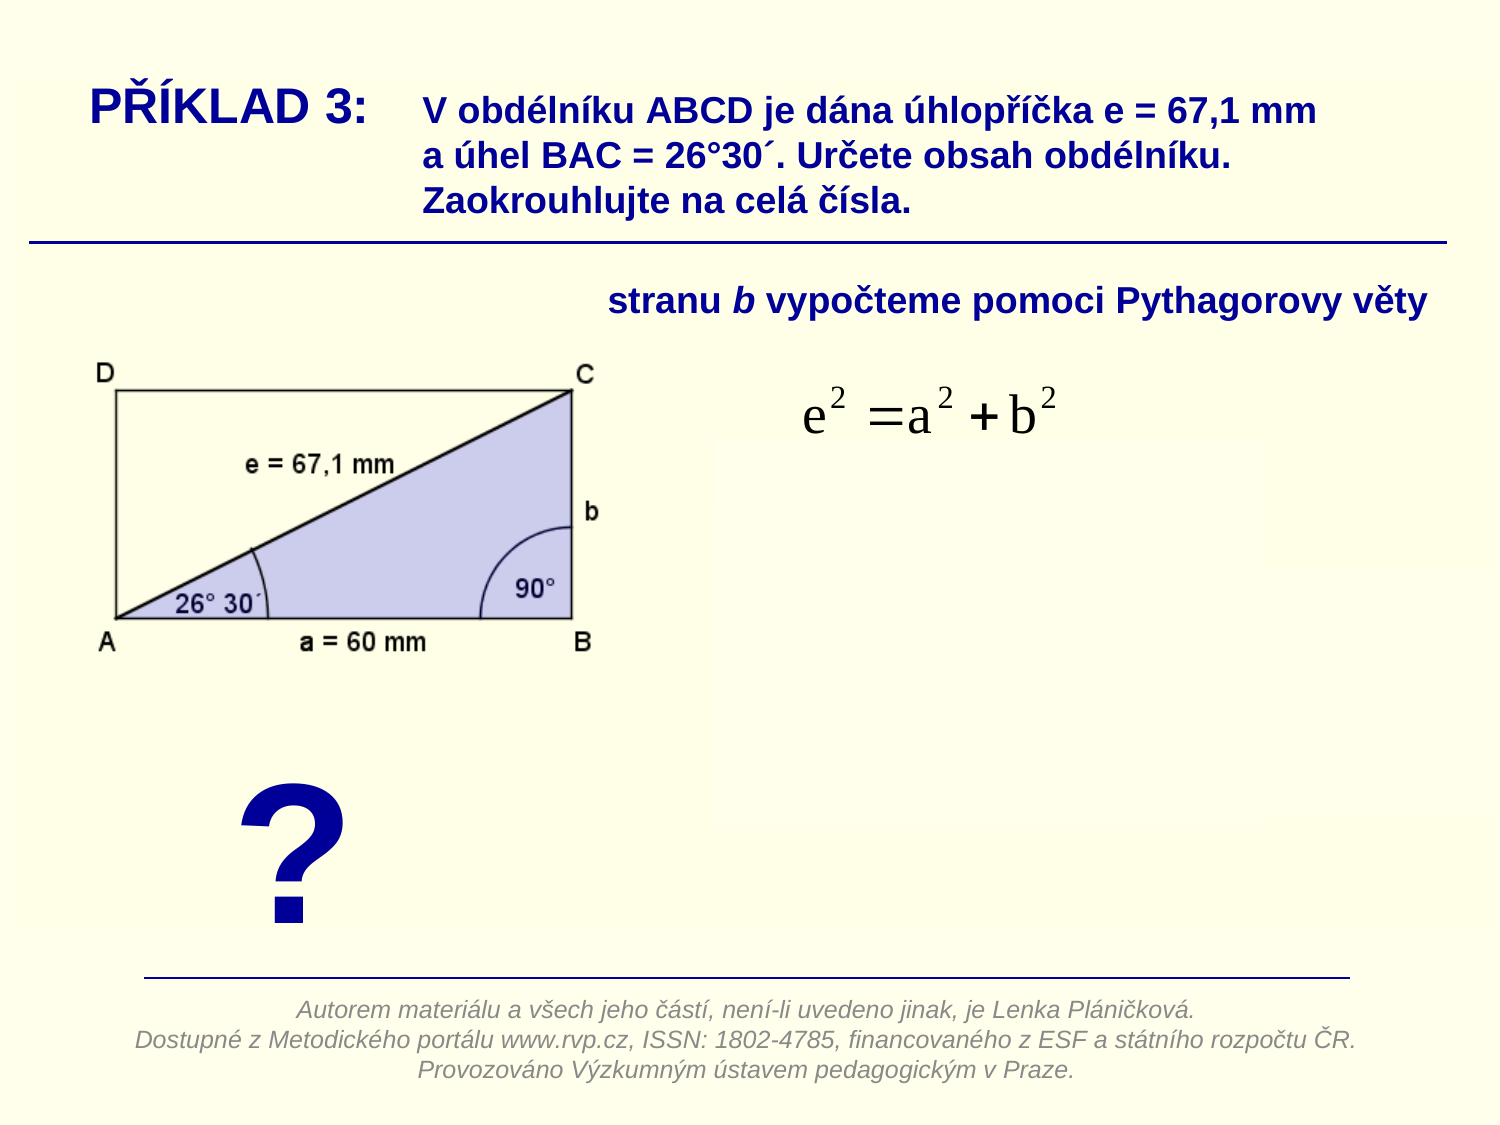

# PŘÍKLAD 3:
V obdélníku ABCD je dána úhlopříčka e = 67,1 mm
a úhel BAC = 26°30´. Určete obsah obdélníku. Zaokrouhlujte na celá čísla.
stranu b vypočteme pomoci Pythagorovy věty
?
Autorem materiálu a všech jeho částí, není-li uvedeno jinak, je Lenka Pláničková.
Dostupné z Metodického portálu www.rvp.cz, ISSN: 1802-4785, financovaného z ESF a státního rozpočtu ČR.
Provozováno Výzkumným ústavem pedagogickým v Praze.